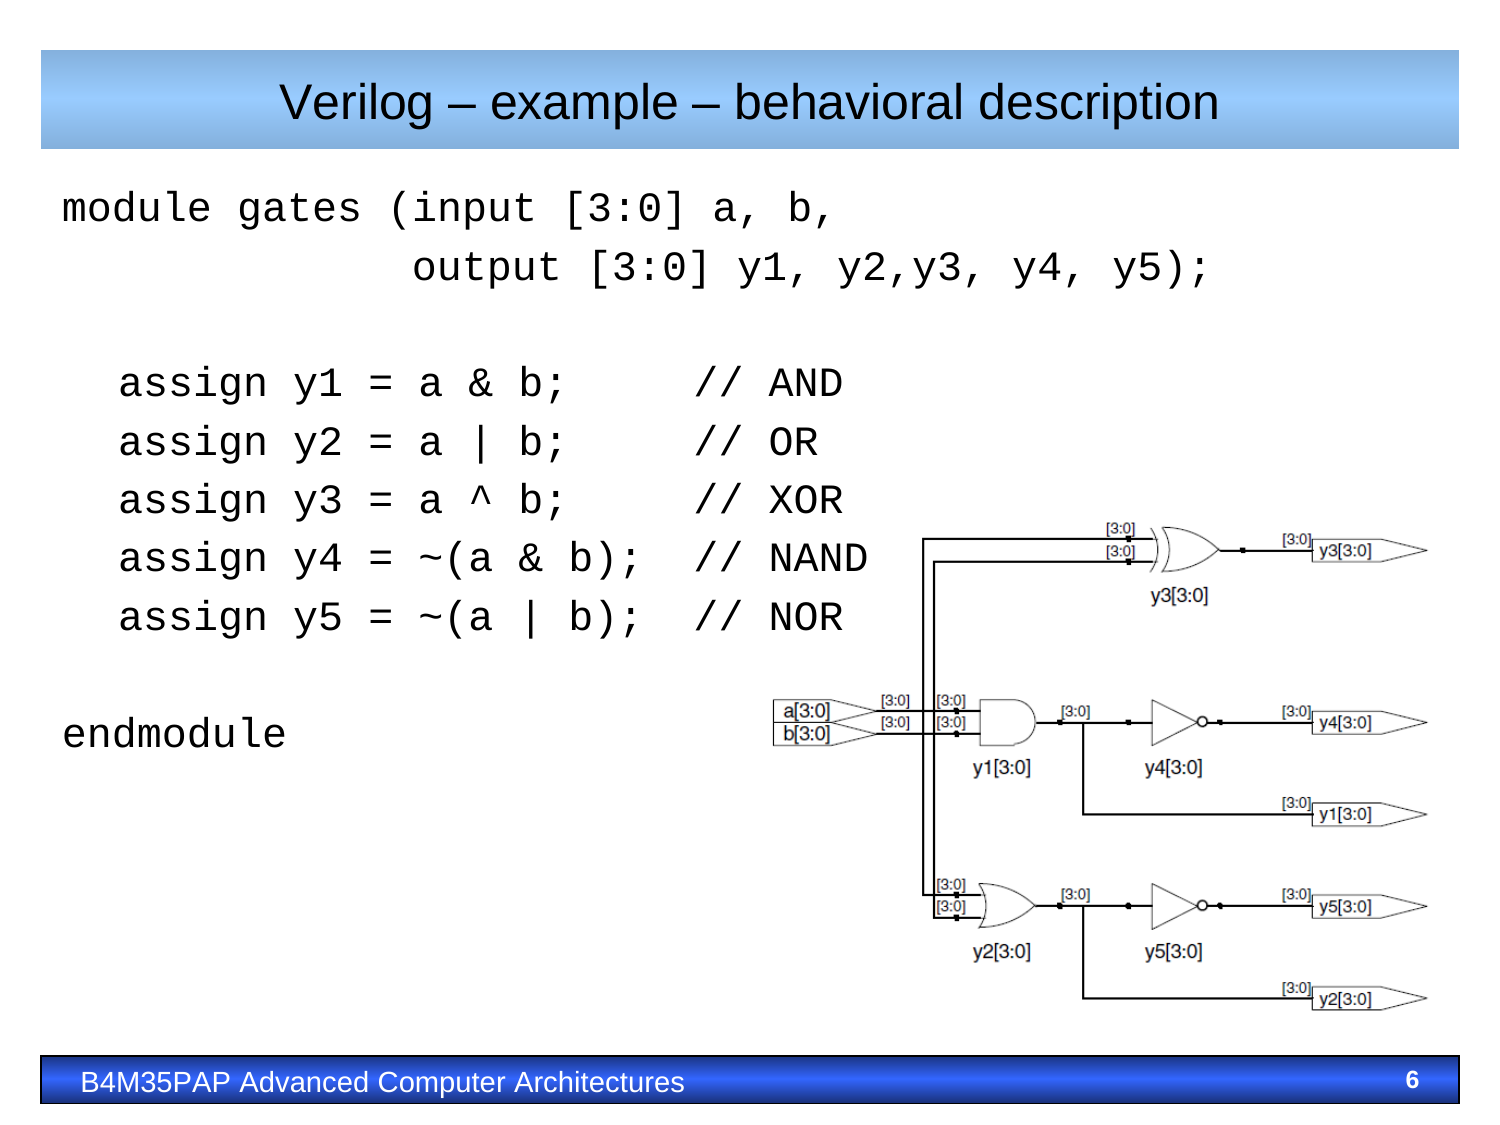

# Verilog – example – behavioral description
module gates (input [3:0] a, b,
 output [3:0] y1, y2,y3, y4, y5);
	assign y1 = a & b; // AND
	assign y2 = a | b; // OR
	assign y3 = a ^ b; // XOR
	assign y4 = ~(a & b); // NAND
	assign y5 = ~(a | b); // NOR
endmodule